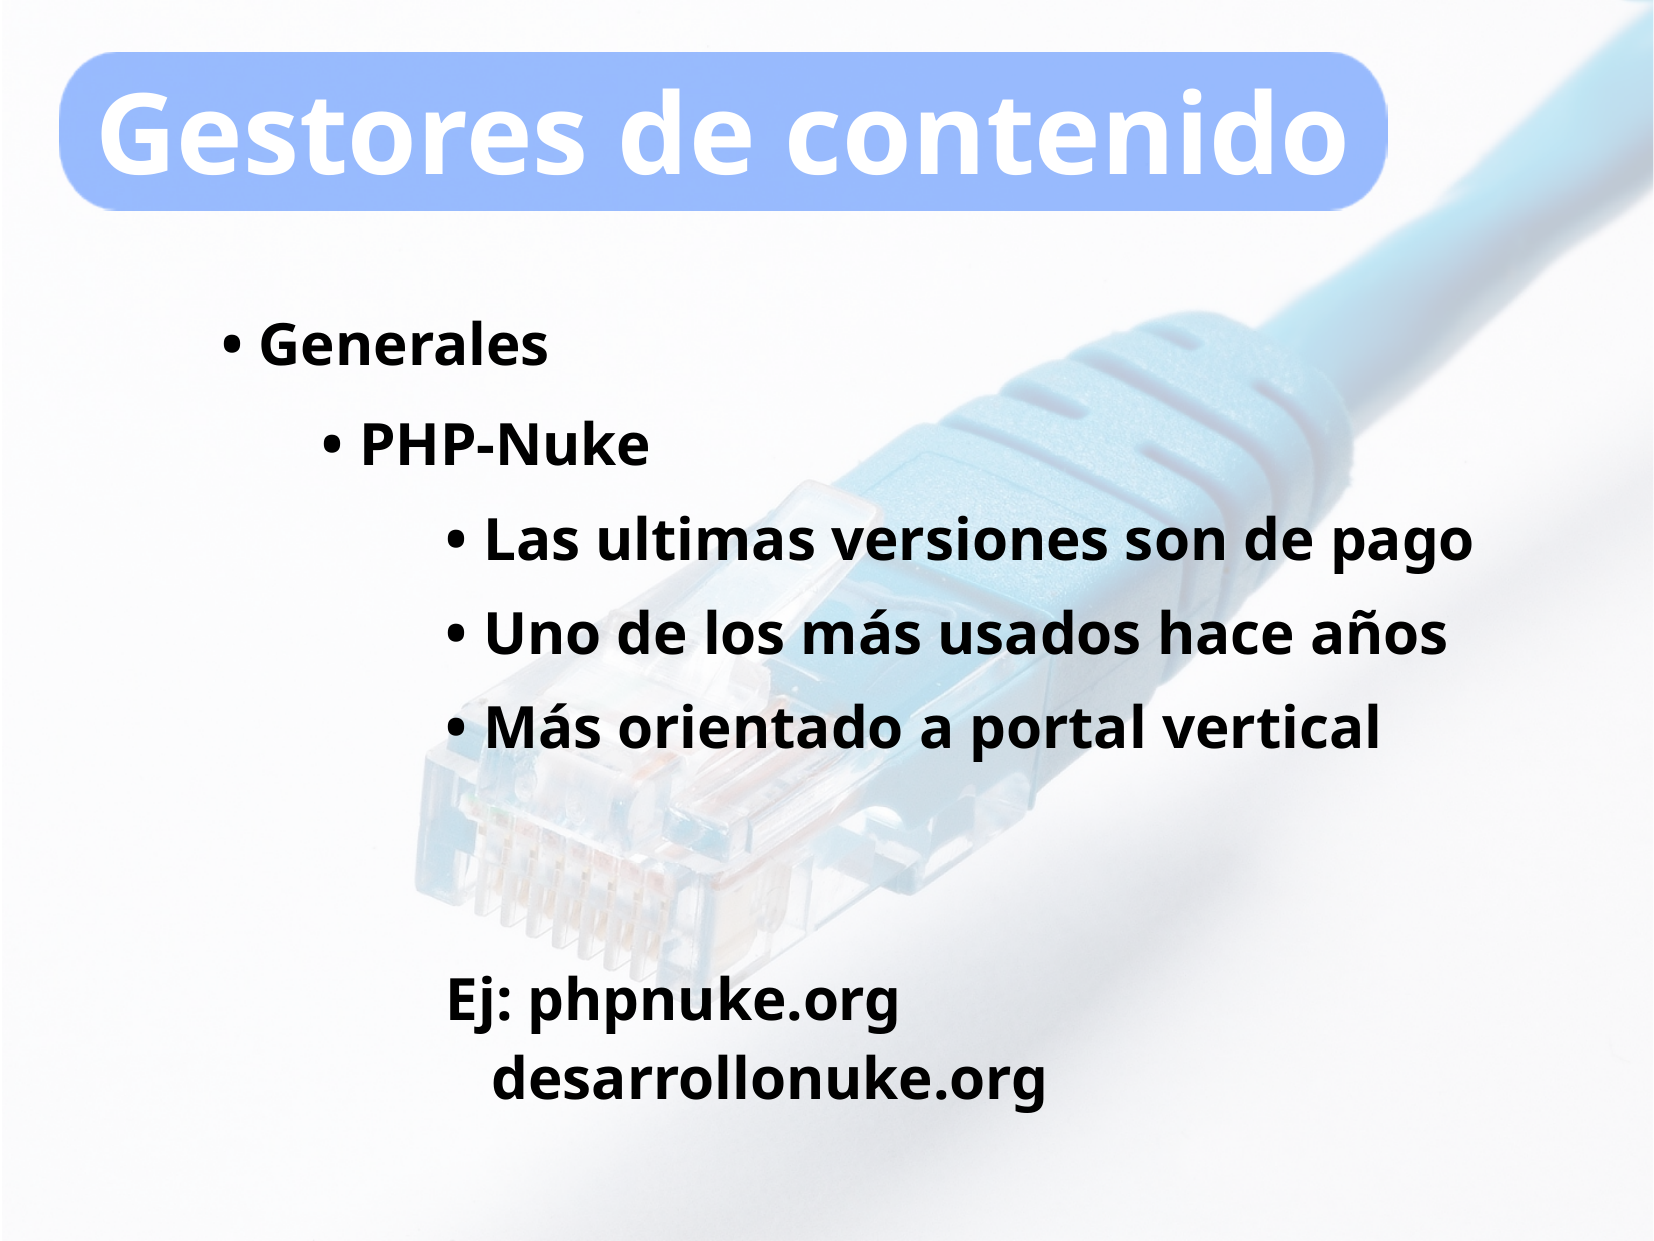

Gestores de contenido
• Generales
• PHP-Nuke
• Las ultimas versiones son de pago
• Uno de los más usados hace años
• Más orientado a portal vertical
Ej: phpnuke.org
 desarrollonuke.org